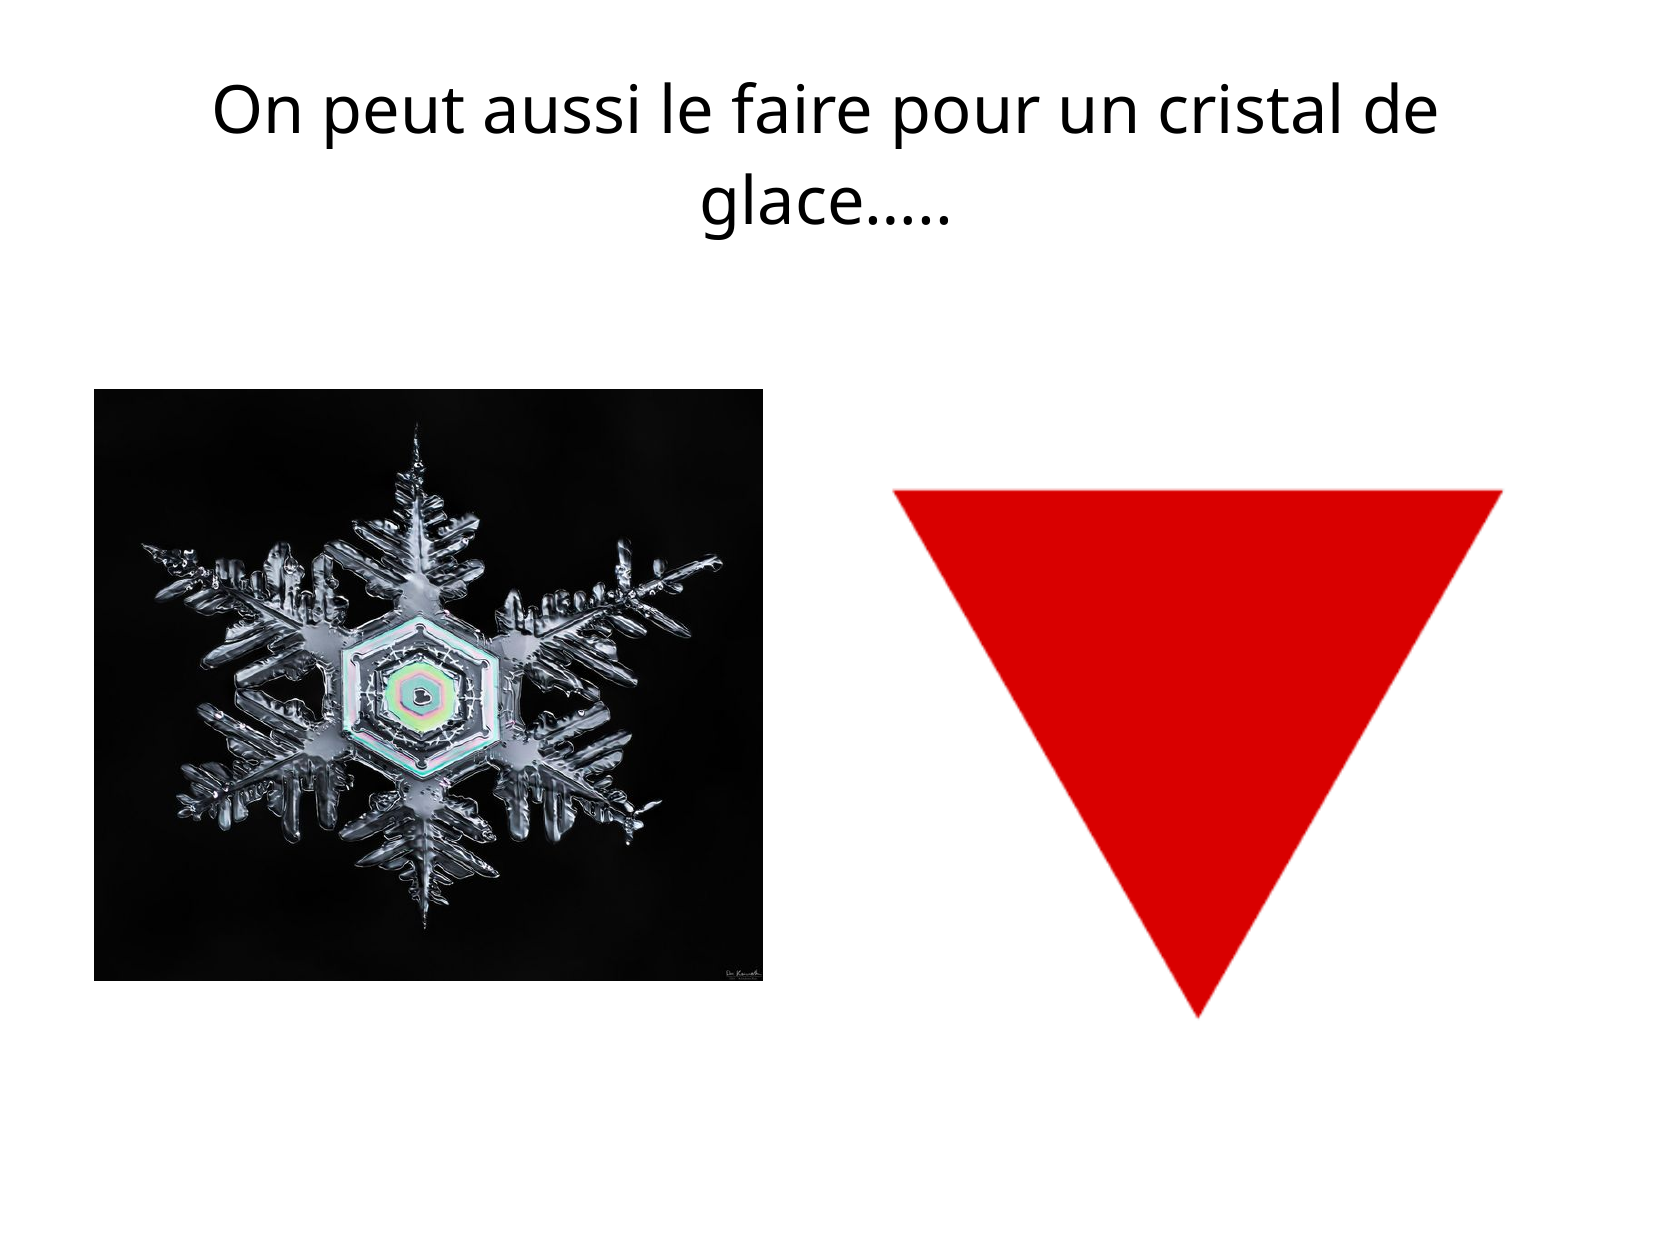

# On peut aussi le faire pour un cristal de glace…..